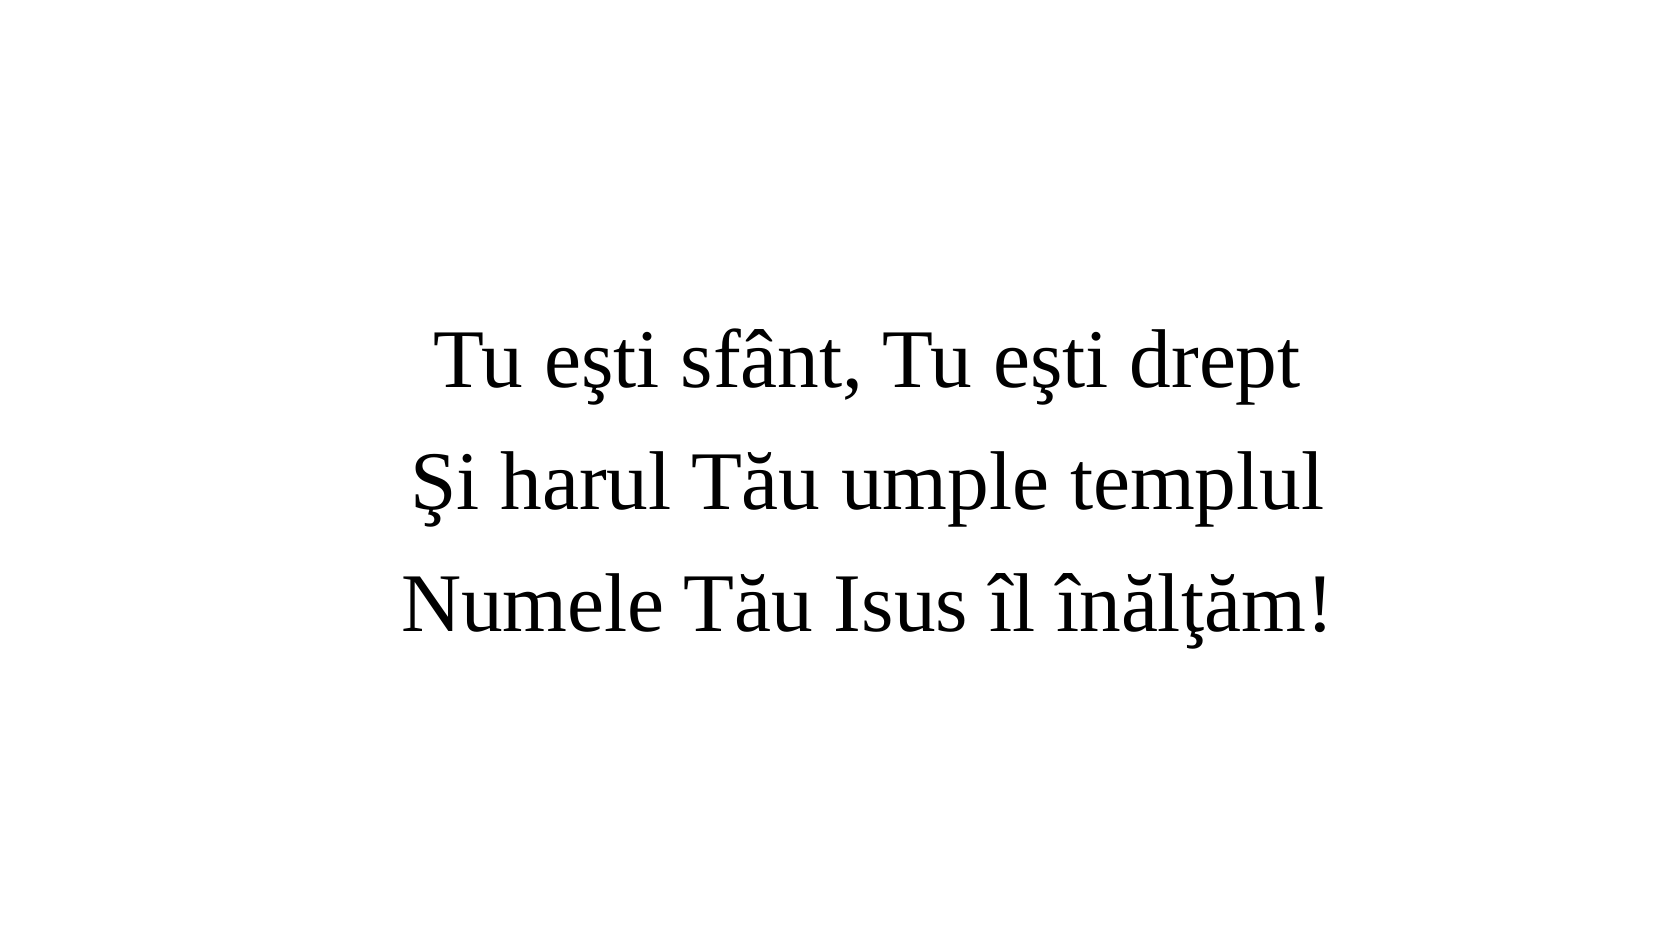

# Tu eşti sfânt, Tu eşti drept
Şi harul Tău umple templul
Numele Tău Isus îl înălţăm!